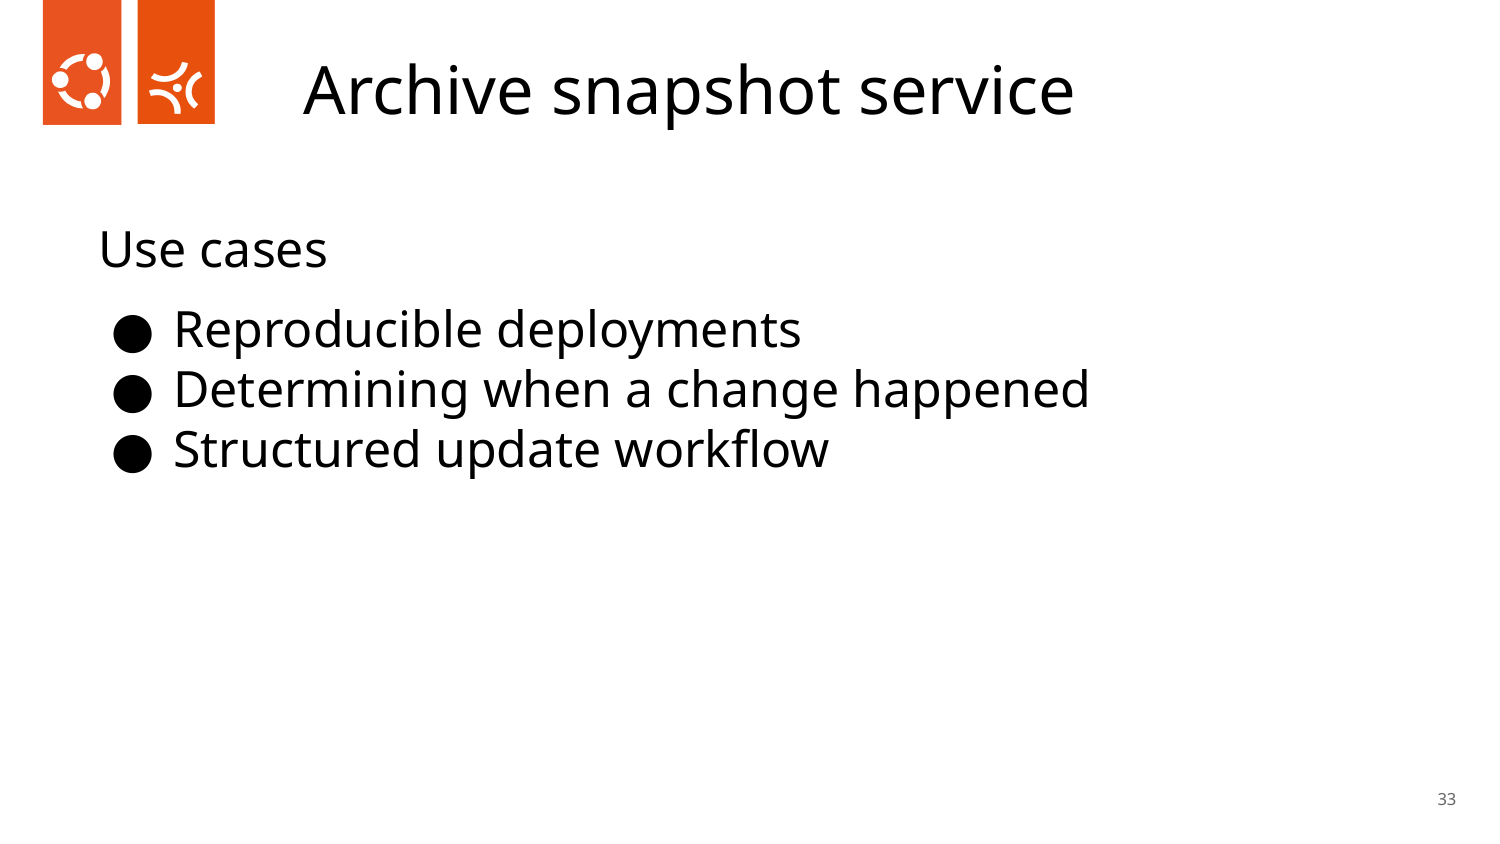

Archive snapshot service
# Use cases
Reproducible deployments
Determining when a change happened
Structured update workflow